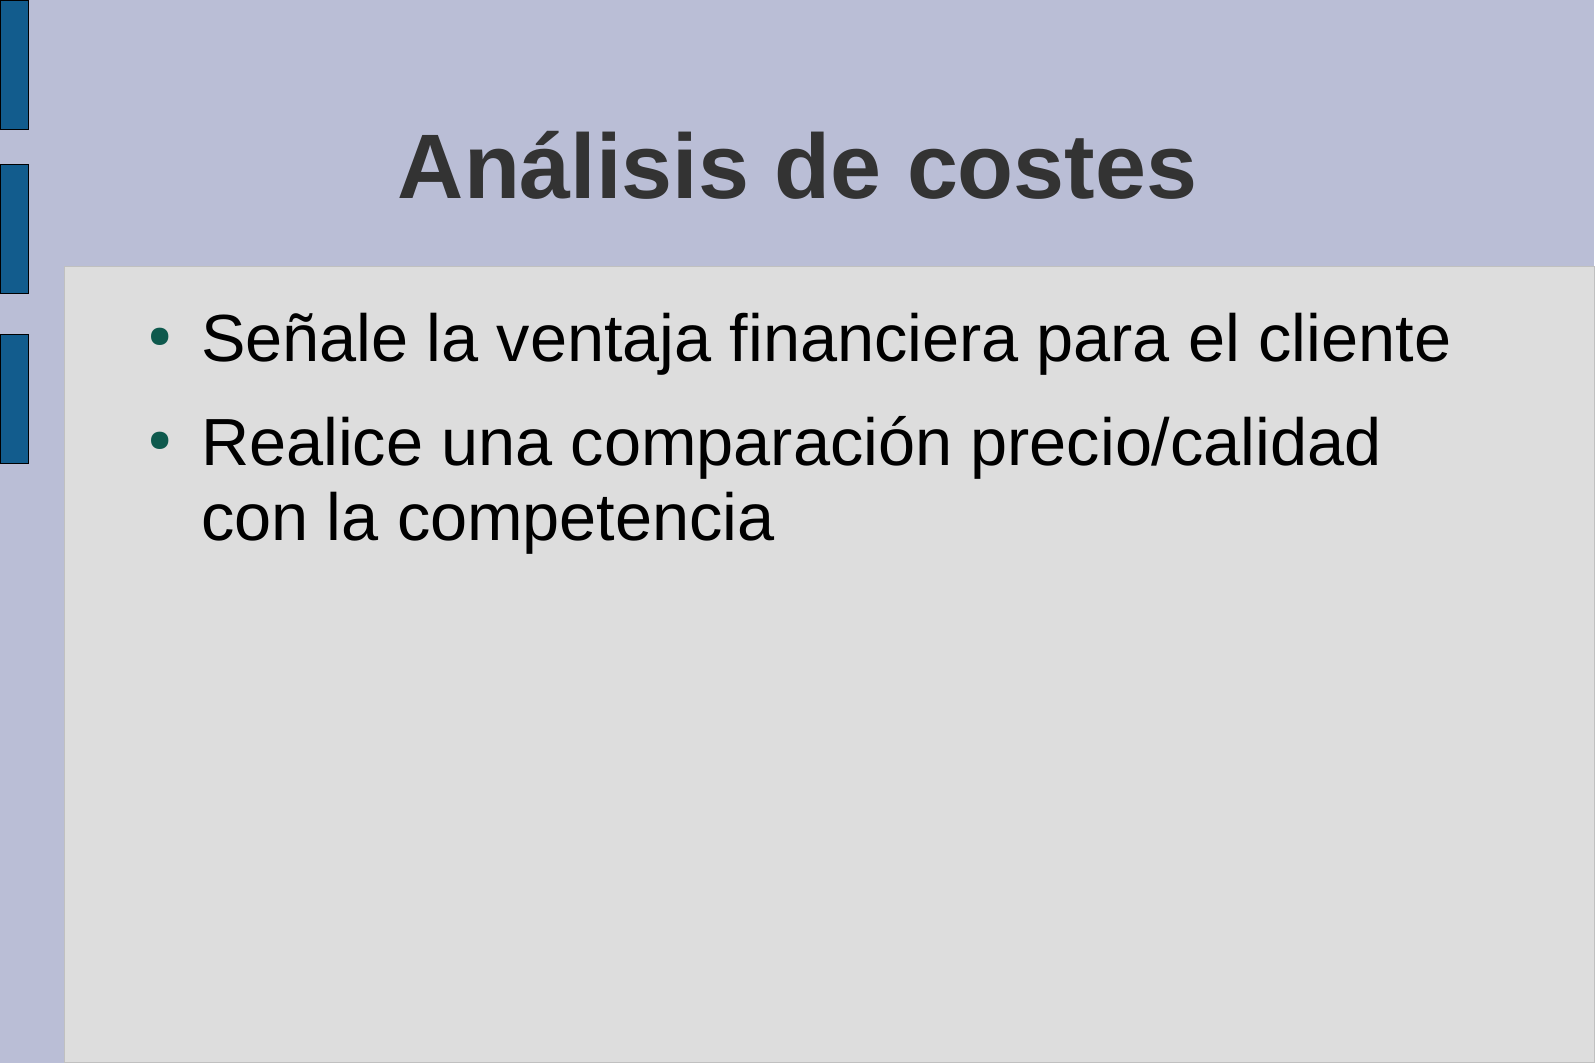

# Análisis de costes
Señale la ventaja financiera para el cliente
Realice una comparación precio/calidad con la competencia